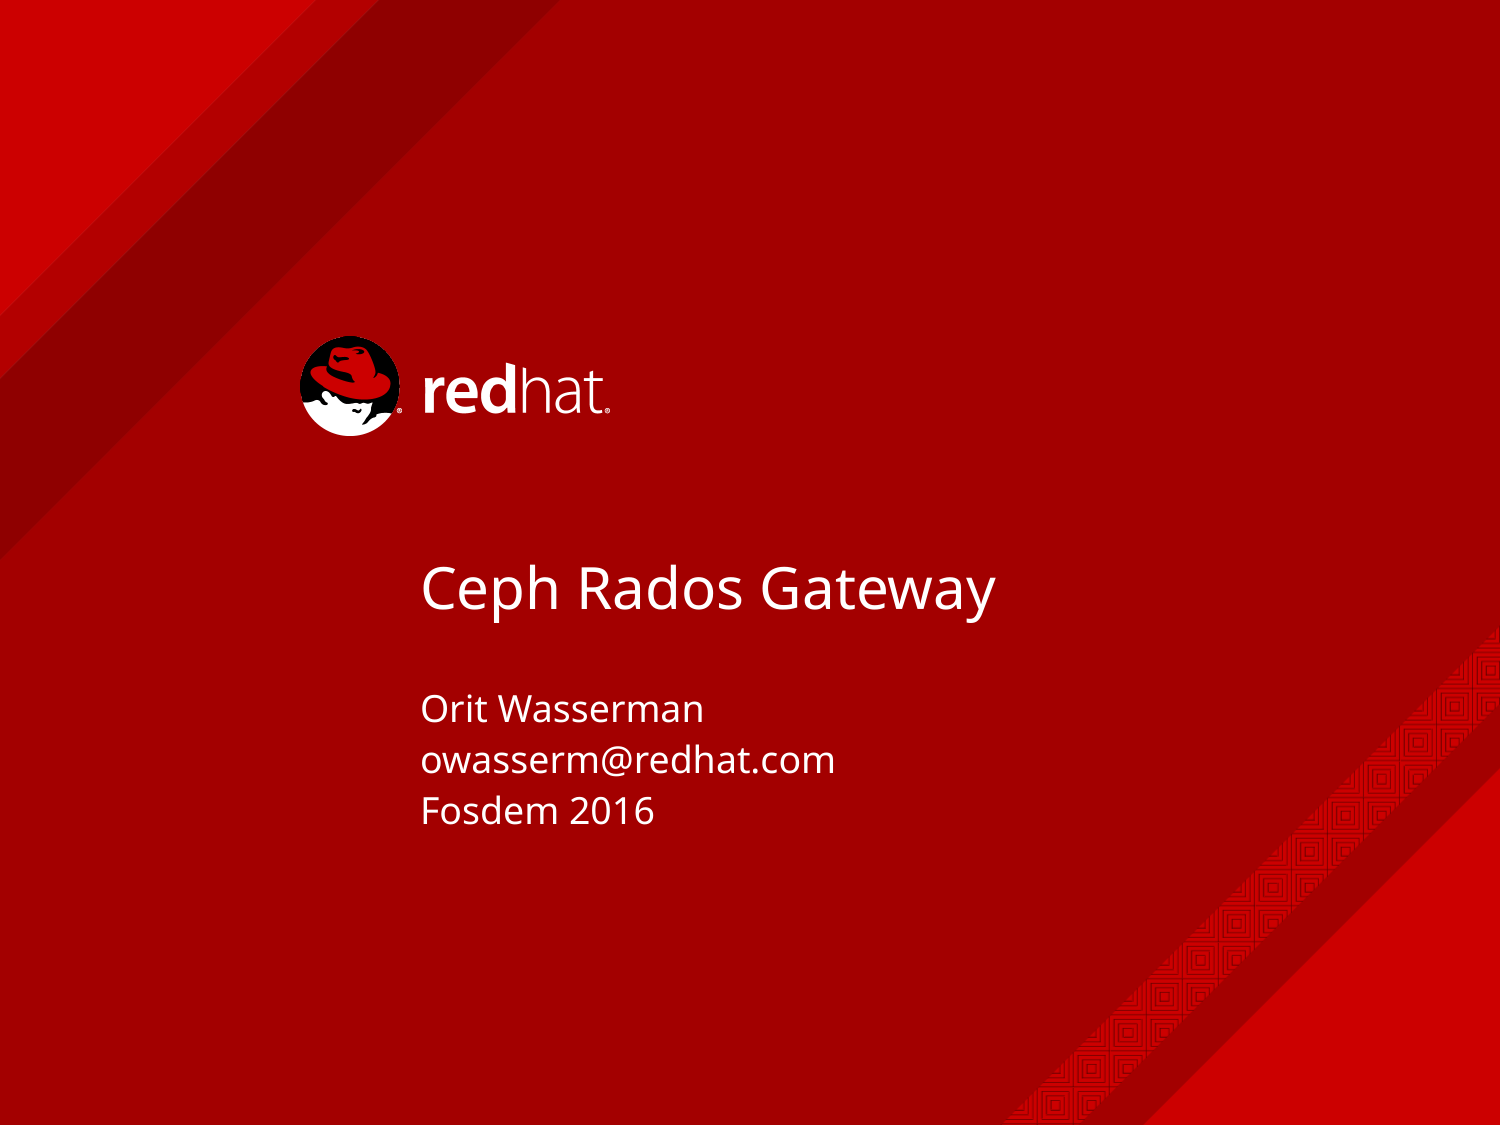

# Ceph Rados Gateway
Orit Wasserman
owasserm@redhat.com
Fosdem 2016